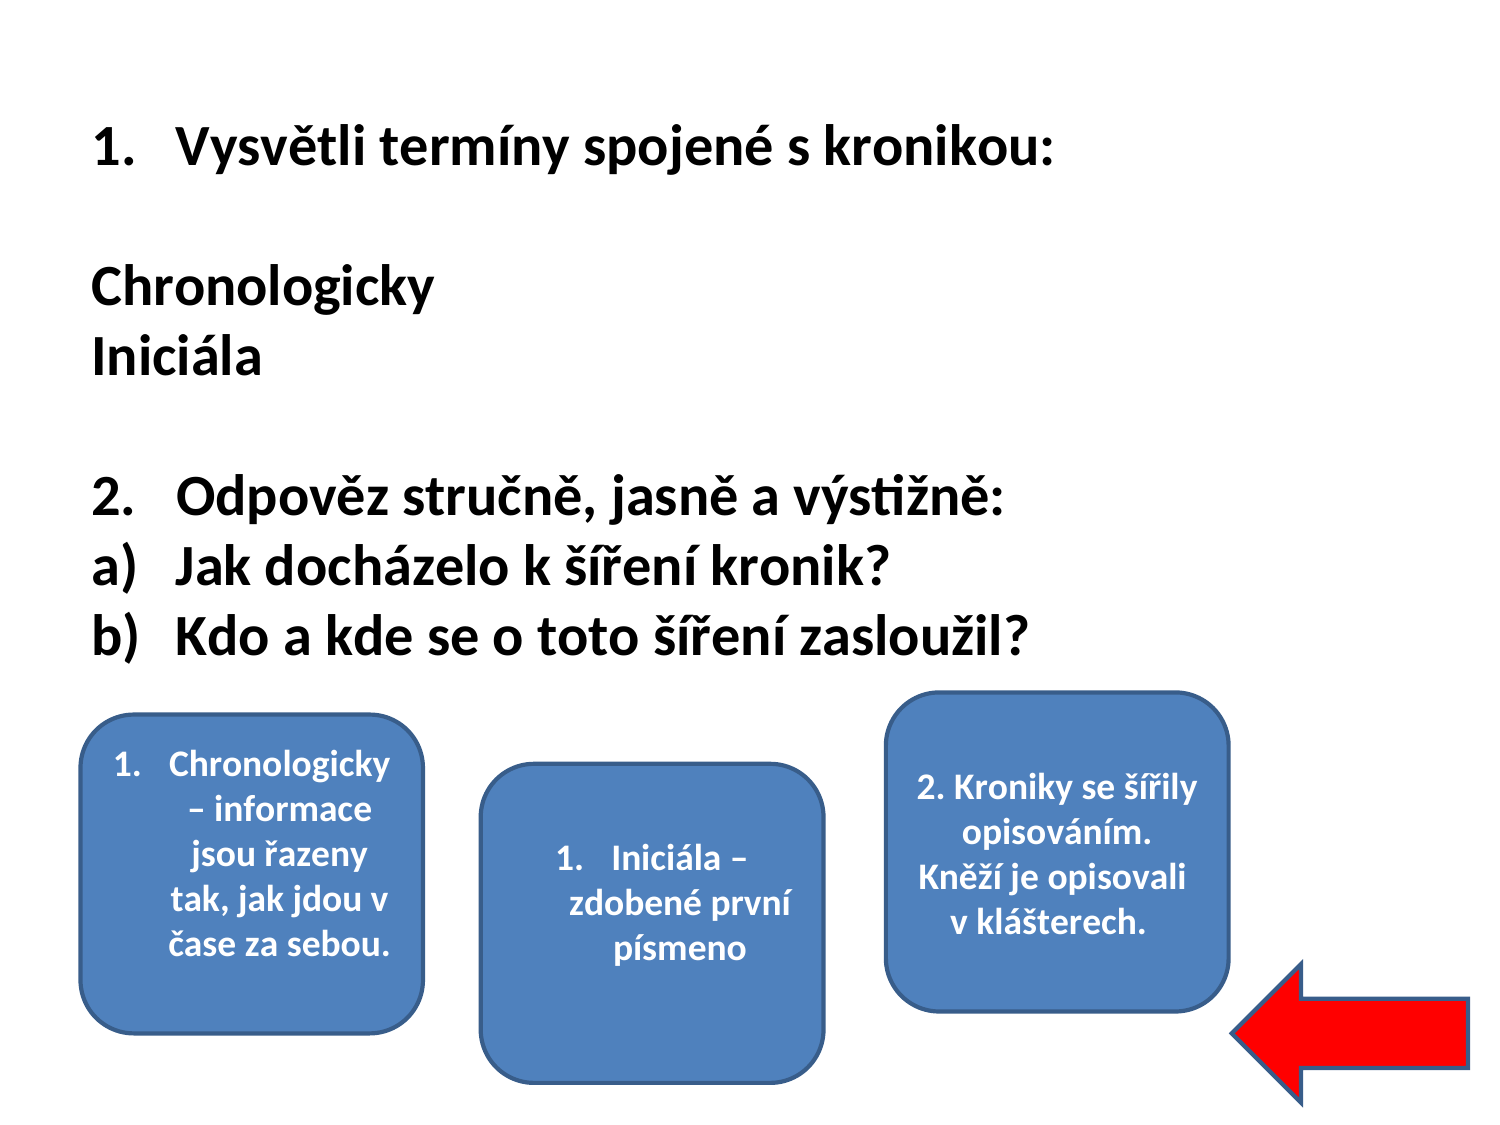

Vysvětli termíny spojené s kronikou:
Chronologicky
Iniciála
2. Odpověz stručně, jasně a výstižně:
Jak docházelo k šíření kronik?
Kdo a kde se o toto šíření zasloužil?
2. Kroniky se šířily opisováním. Kněží je opisovali
v klášterech.
Chronologicky – informace jsou řazeny tak, jak jdou v čase za sebou.
Iniciála – zdobené první písmeno